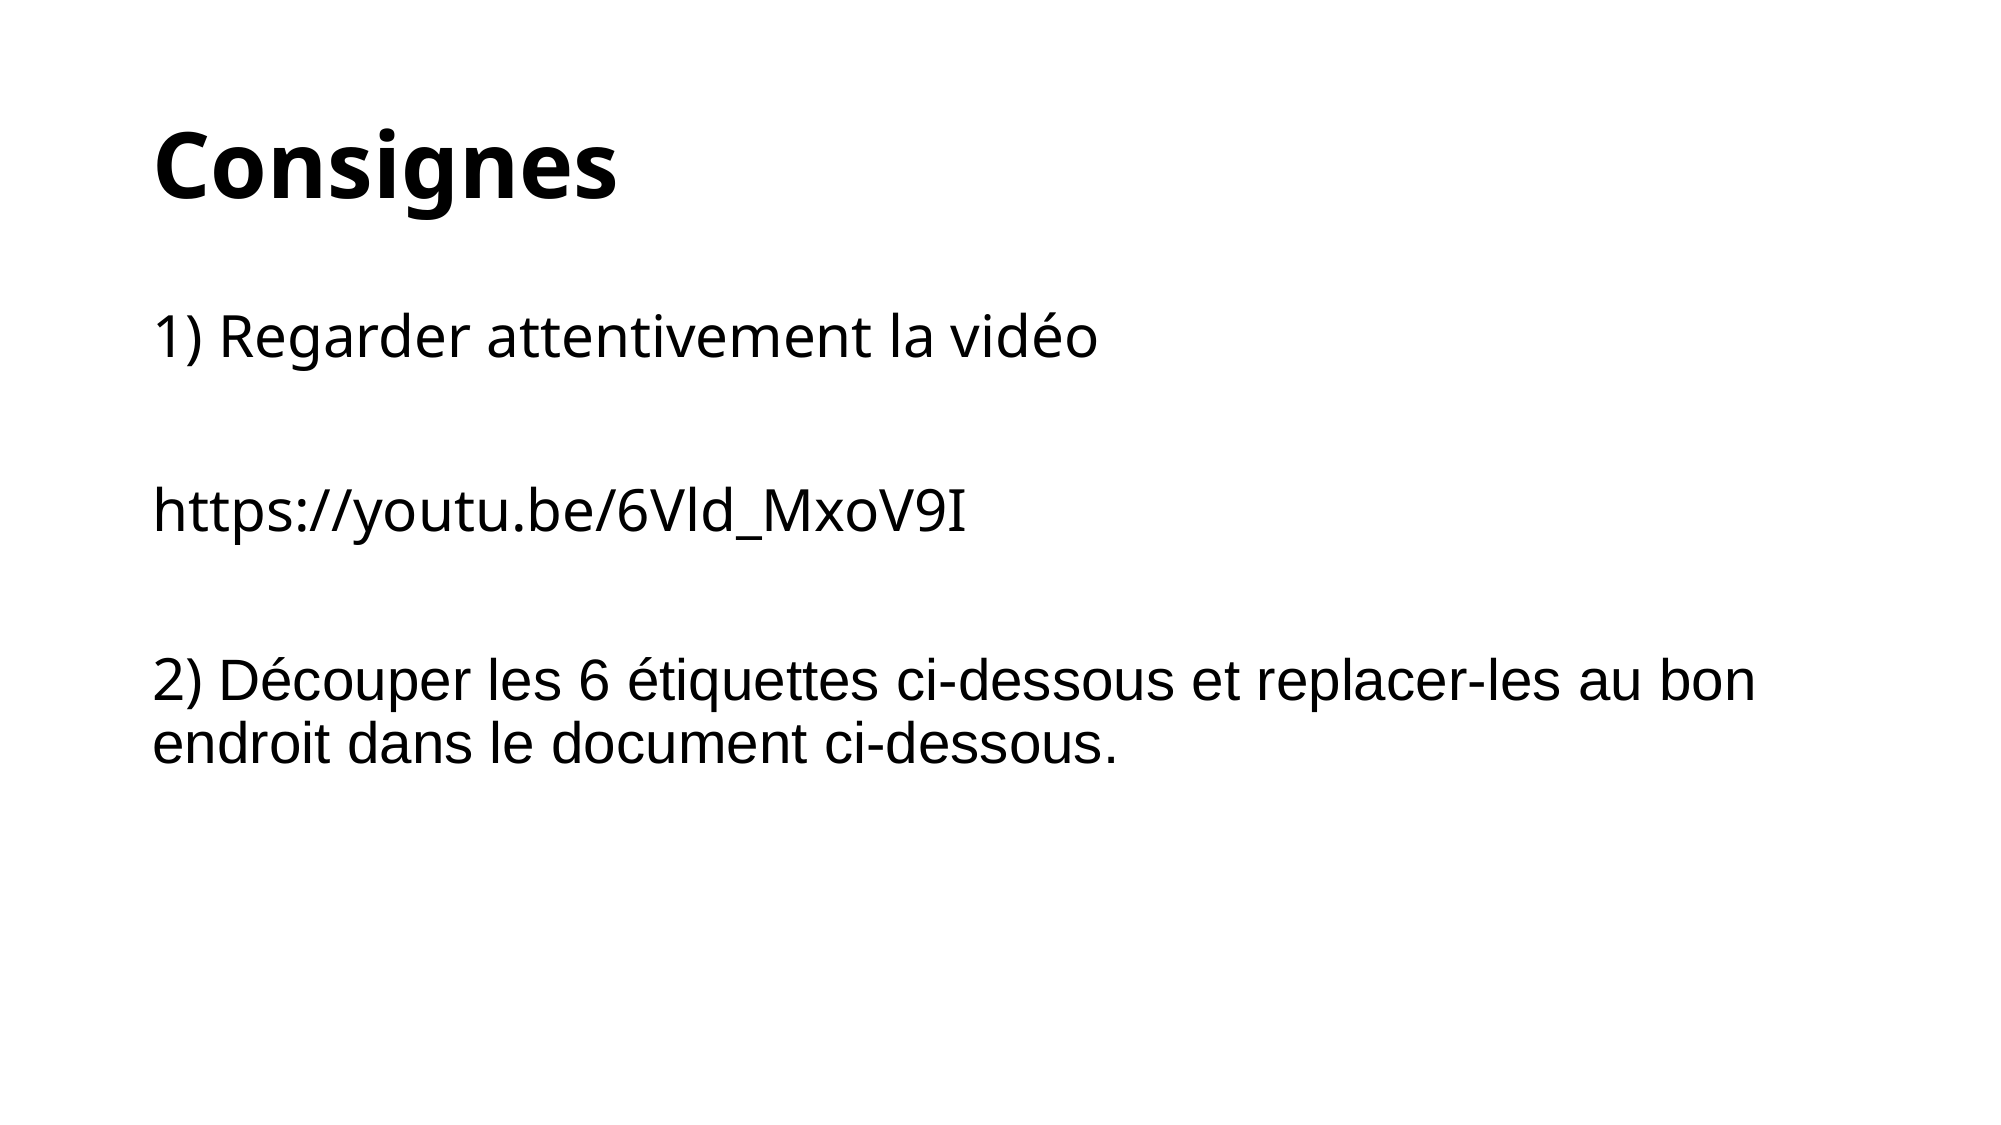

# Consignes
1) Regarder attentivement la vidéo
https://youtu.be/6Vld_MxoV9I
2) Découper les 6 étiquettes ci-dessous et replacer-les au bon endroit dans le document ci-dessous.